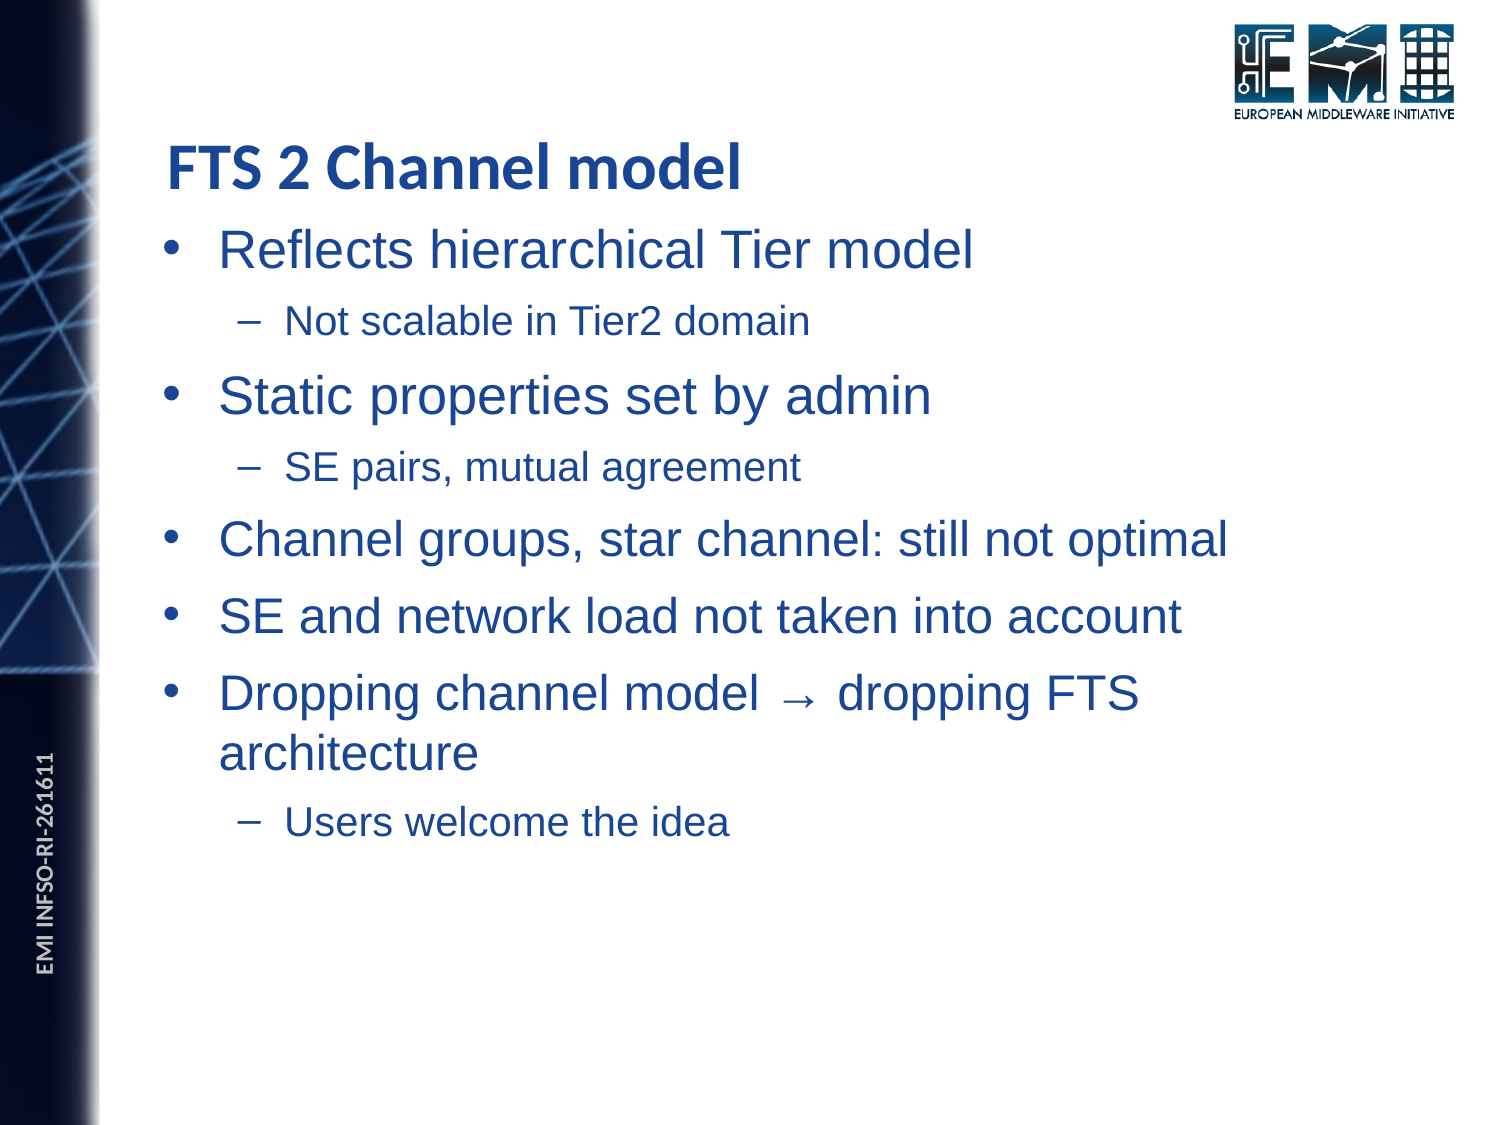

FTS 2 Channel model
# Reflects hierarchical Tier model
Not scalable in Tier2 domain
Static properties set by admin
SE pairs, mutual agreement
Channel groups, star channel: still not optimal
SE and network load not taken into account
Dropping channel model → dropping FTS architecture
Users welcome the idea